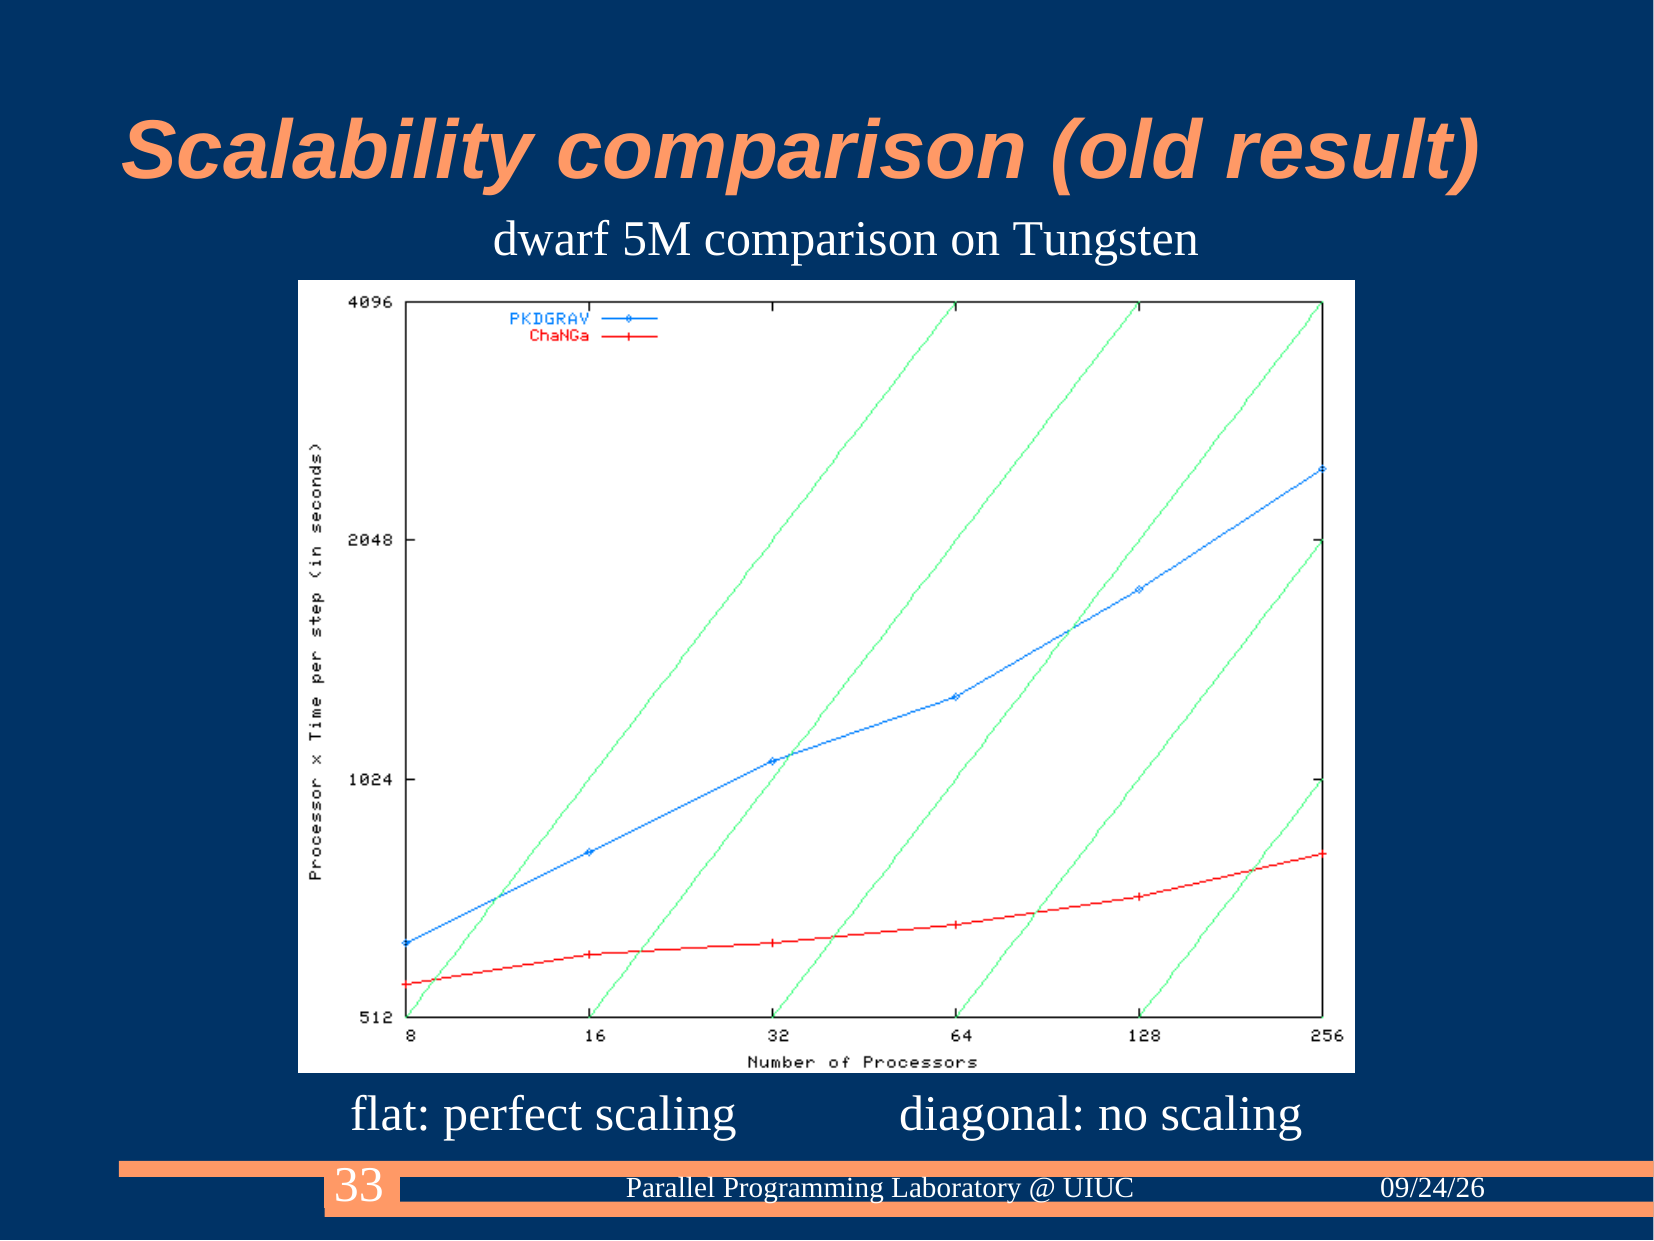

# Scalability comparison (old result)
dwarf 5M comparison on Tungsten
flat: perfect scaling diagonal: no scaling
Parallel Programming Laboratory @ UIUC